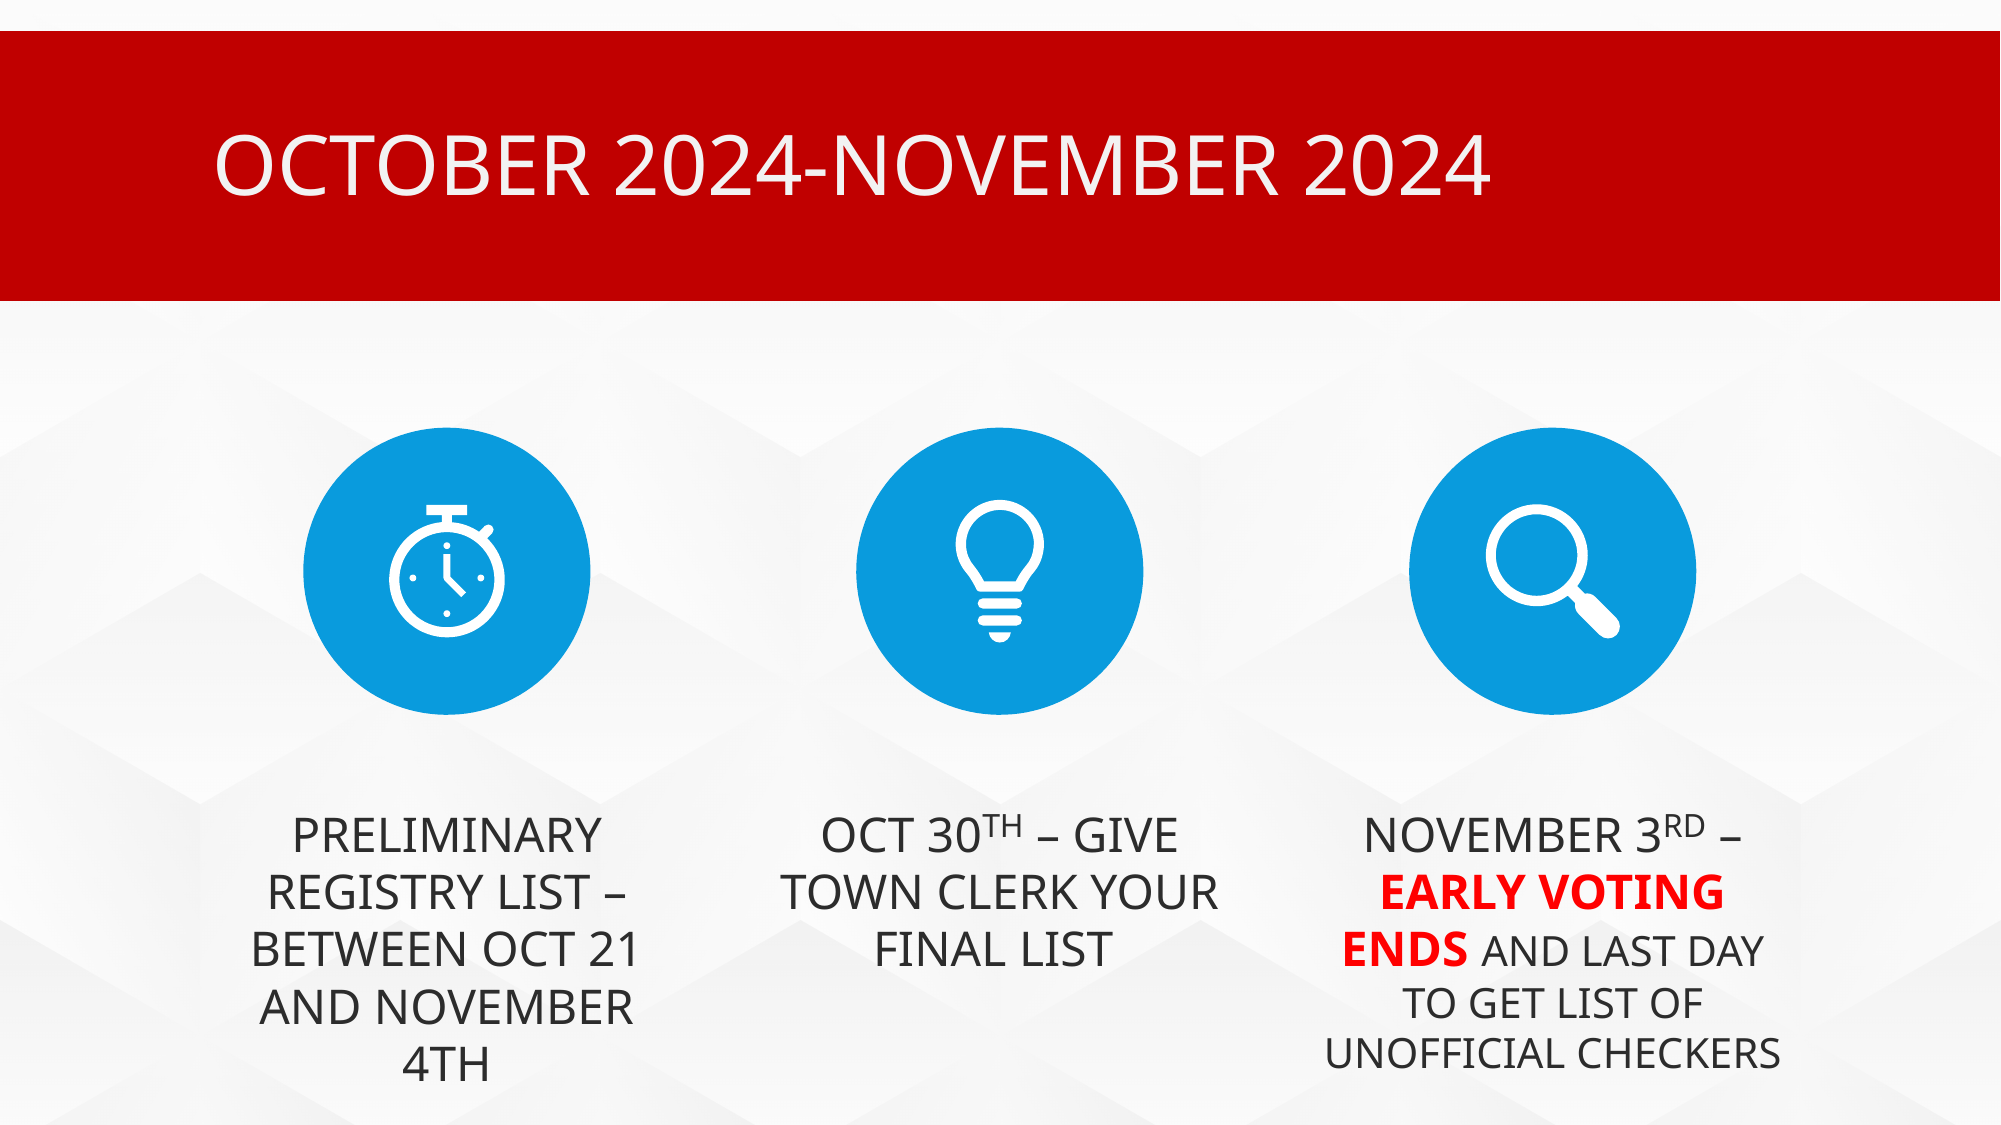

# October 2024-November 2024
Preliminary registry list – between oct 21 and November 4th
Oct 30th – give Town Clerk your final list
November 3rd – early voting ends and last day to get list of unofficial checkers